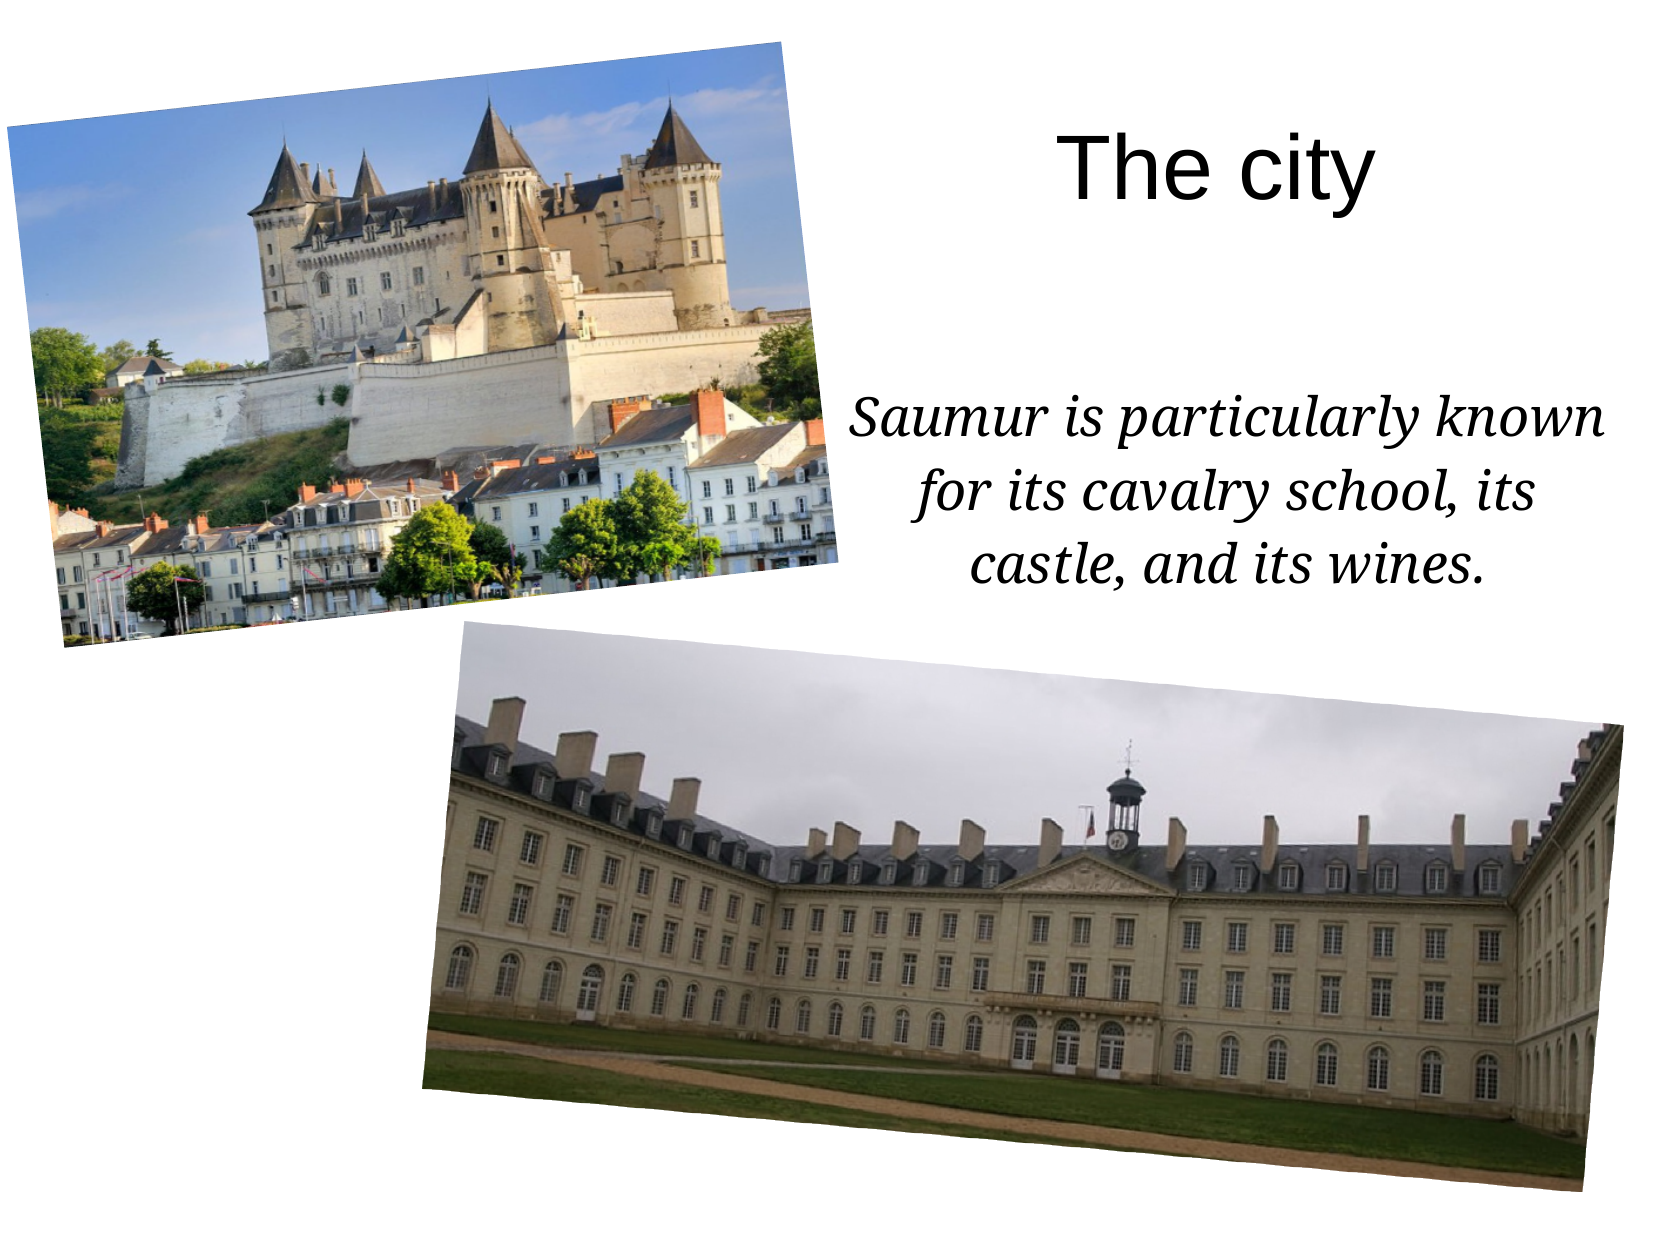

# The city
Saumur is particularly known for its cavalry school, its castle, and its wines.